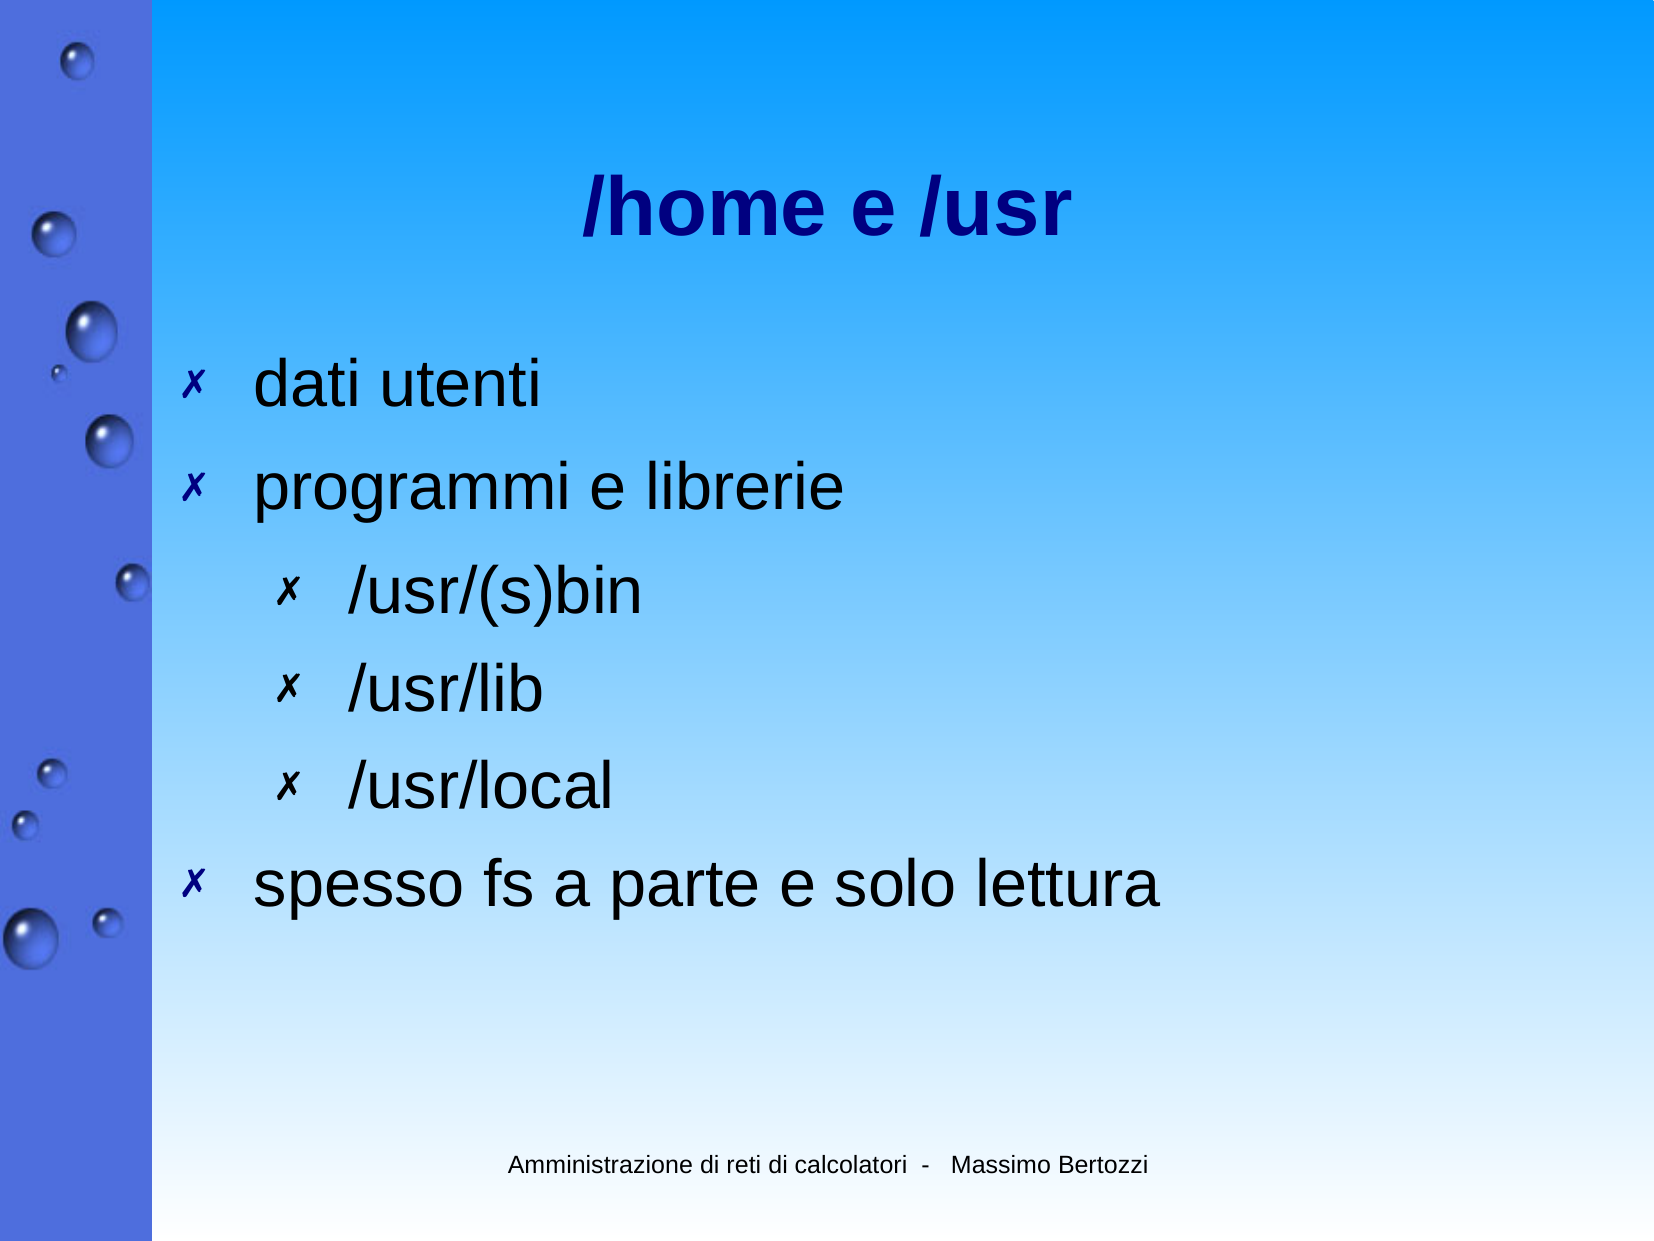

# /home e /usr
dati utenti
programmi e librerie
/usr/(s)bin
/usr/lib
/usr/local
spesso fs a parte e solo lettura